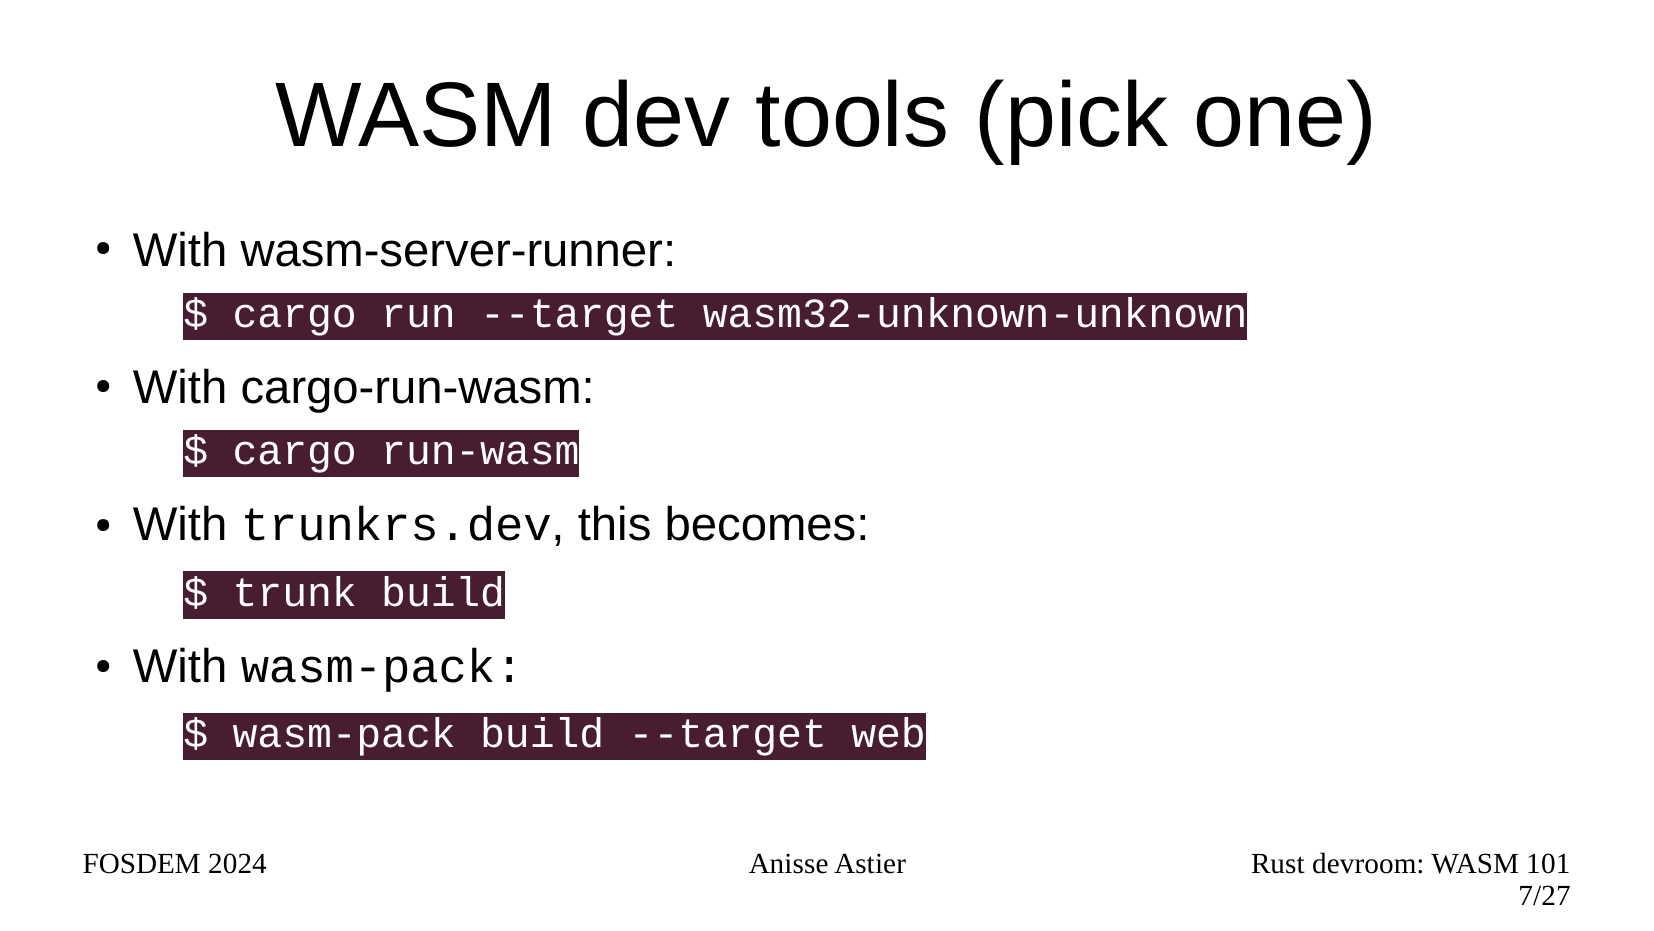

# WASM dev tools (pick one)
With wasm-server-runner:
$ cargo run --target wasm32-unknown-unknown
With cargo-run-wasm:
$ cargo run-wasm
With trunkrs.dev, this becomes:
$ trunk build
With wasm-pack:
$ wasm-pack build --target web
7